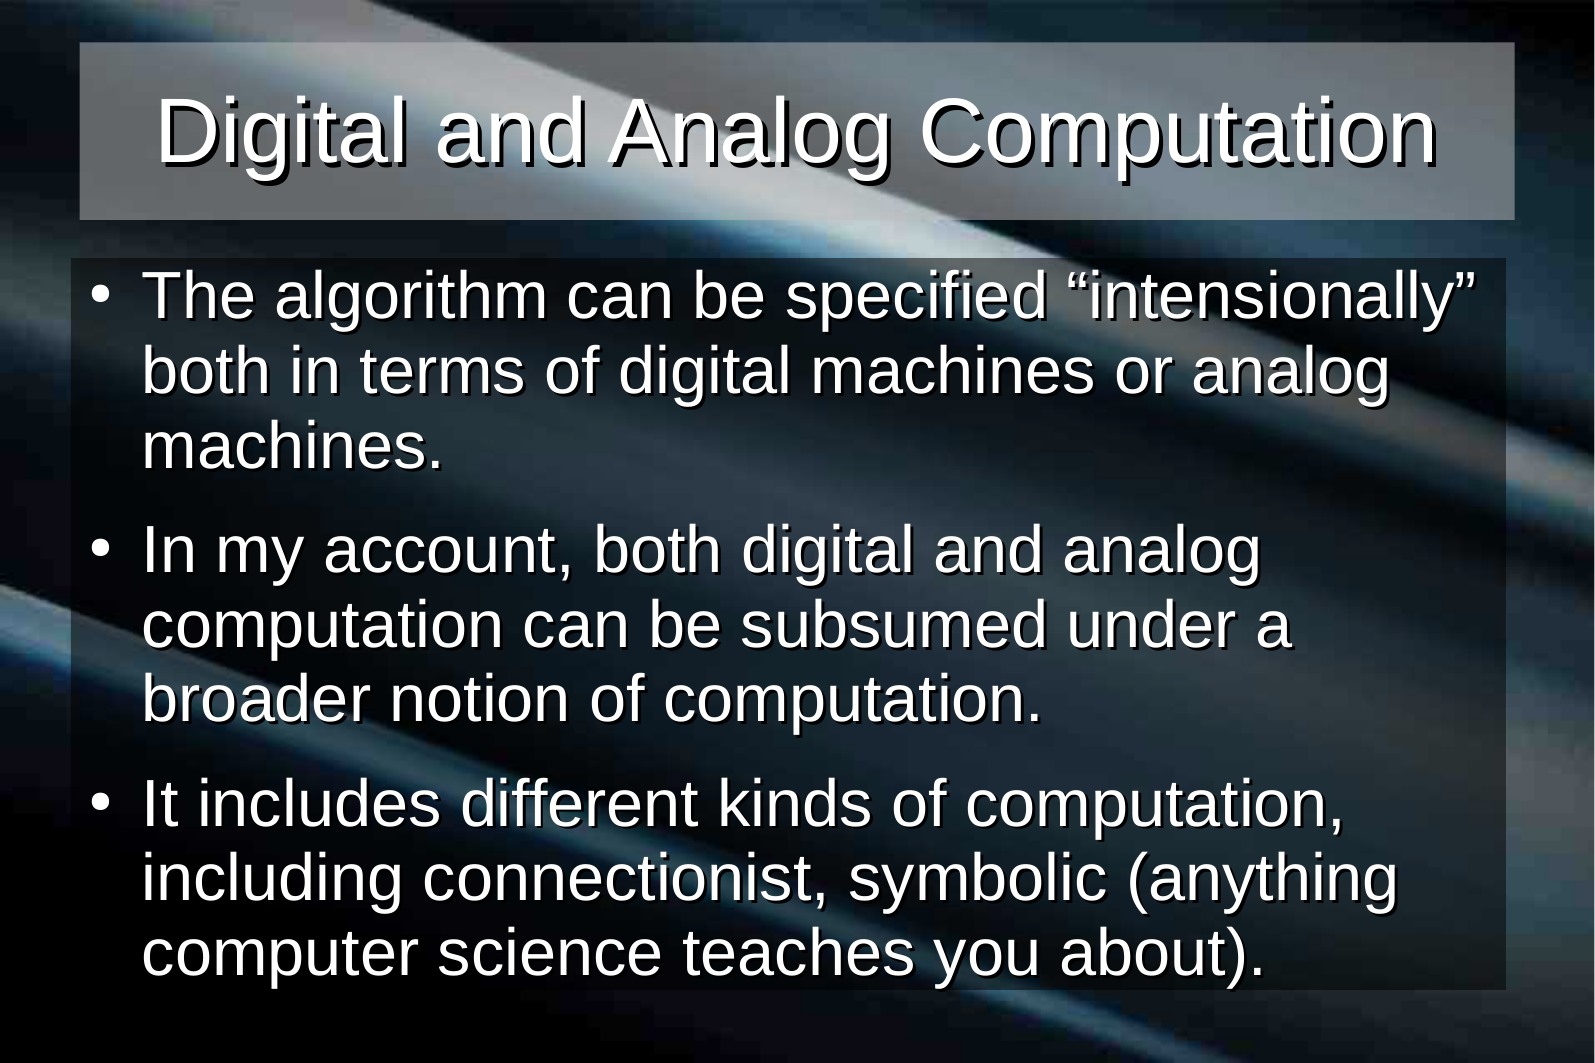

# Digital and Analog Computation
The algorithm can be specified “intensionally” both in terms of digital machines or analog machines.
In my account, both digital and analog computation can be subsumed under a broader notion of computation.
It includes different kinds of computation, including connectionist, symbolic (anything computer science teaches you about).